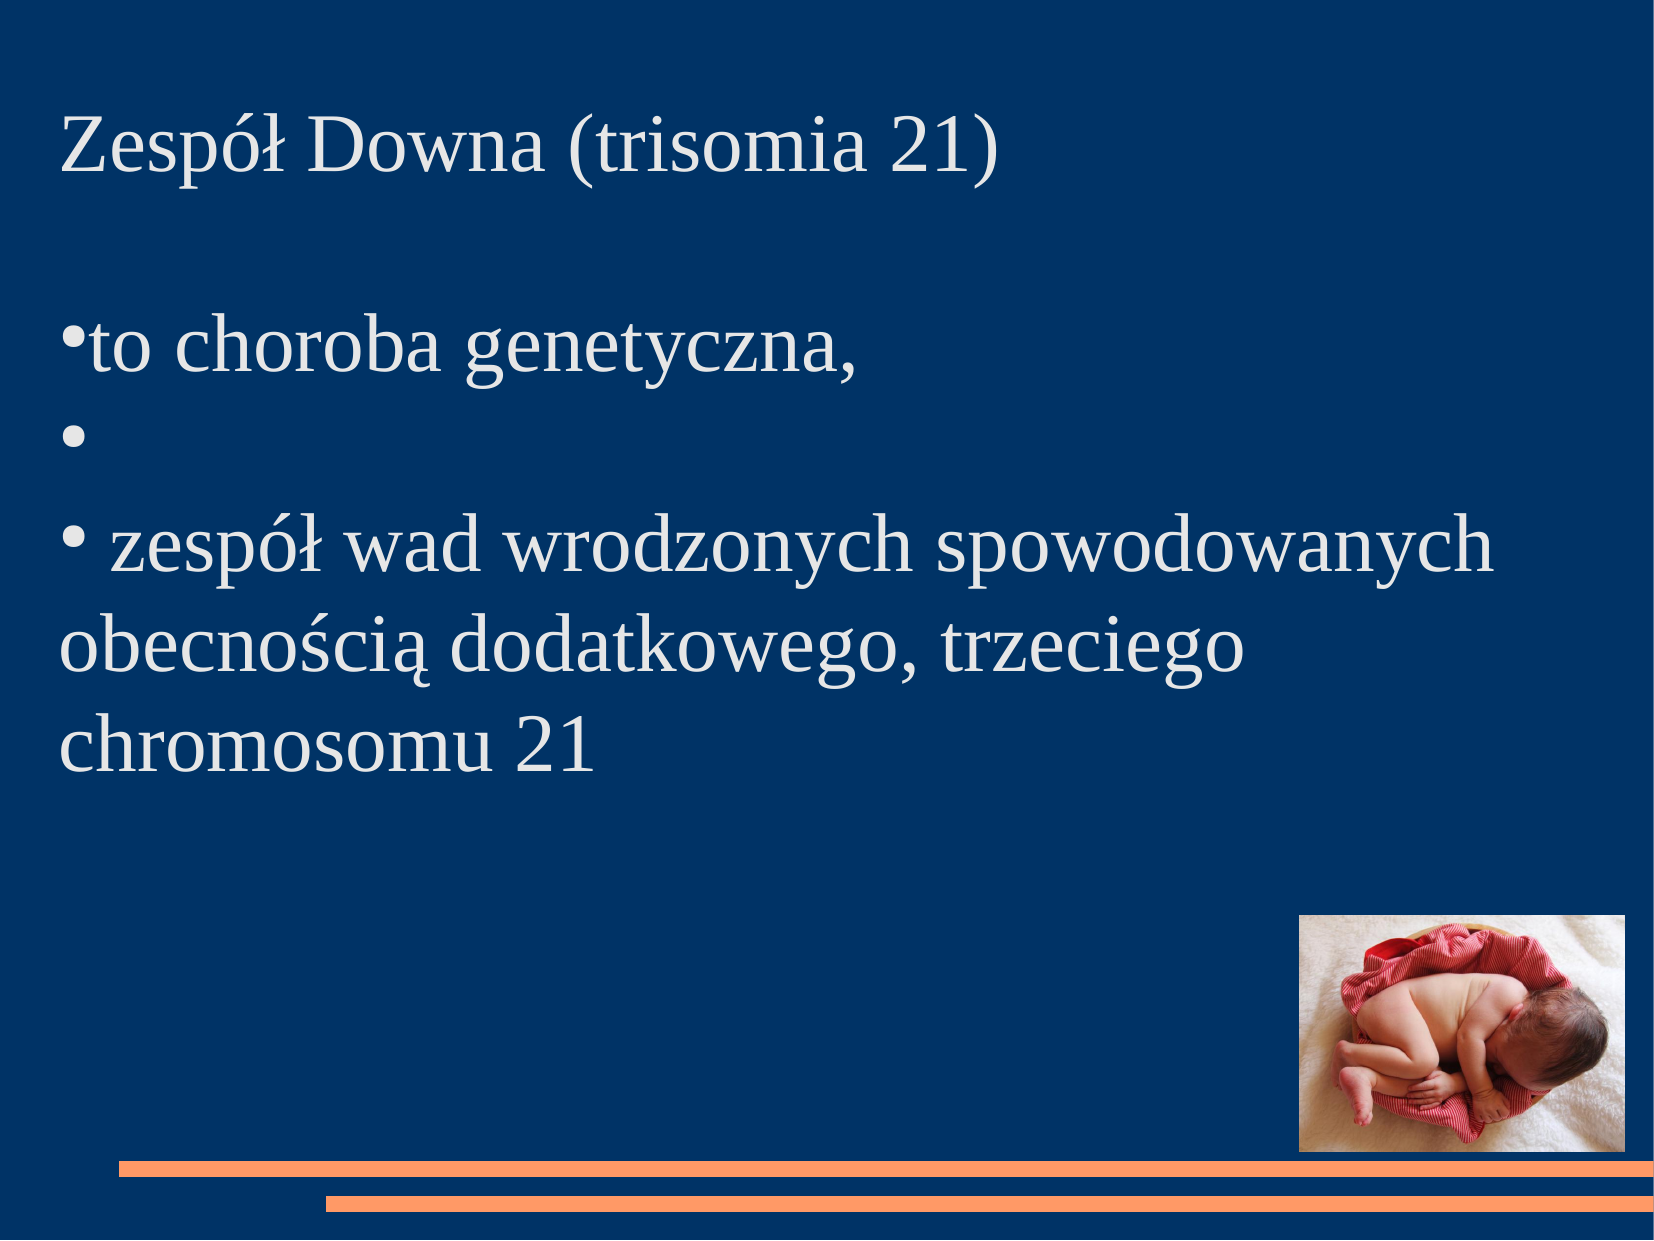

#
Zespół Downa (trisomia 21)
to choroba genetyczna,
 zespół wad wrodzonych spowodowanych obecnością dodatkowego, trzeciego chromosomu 21